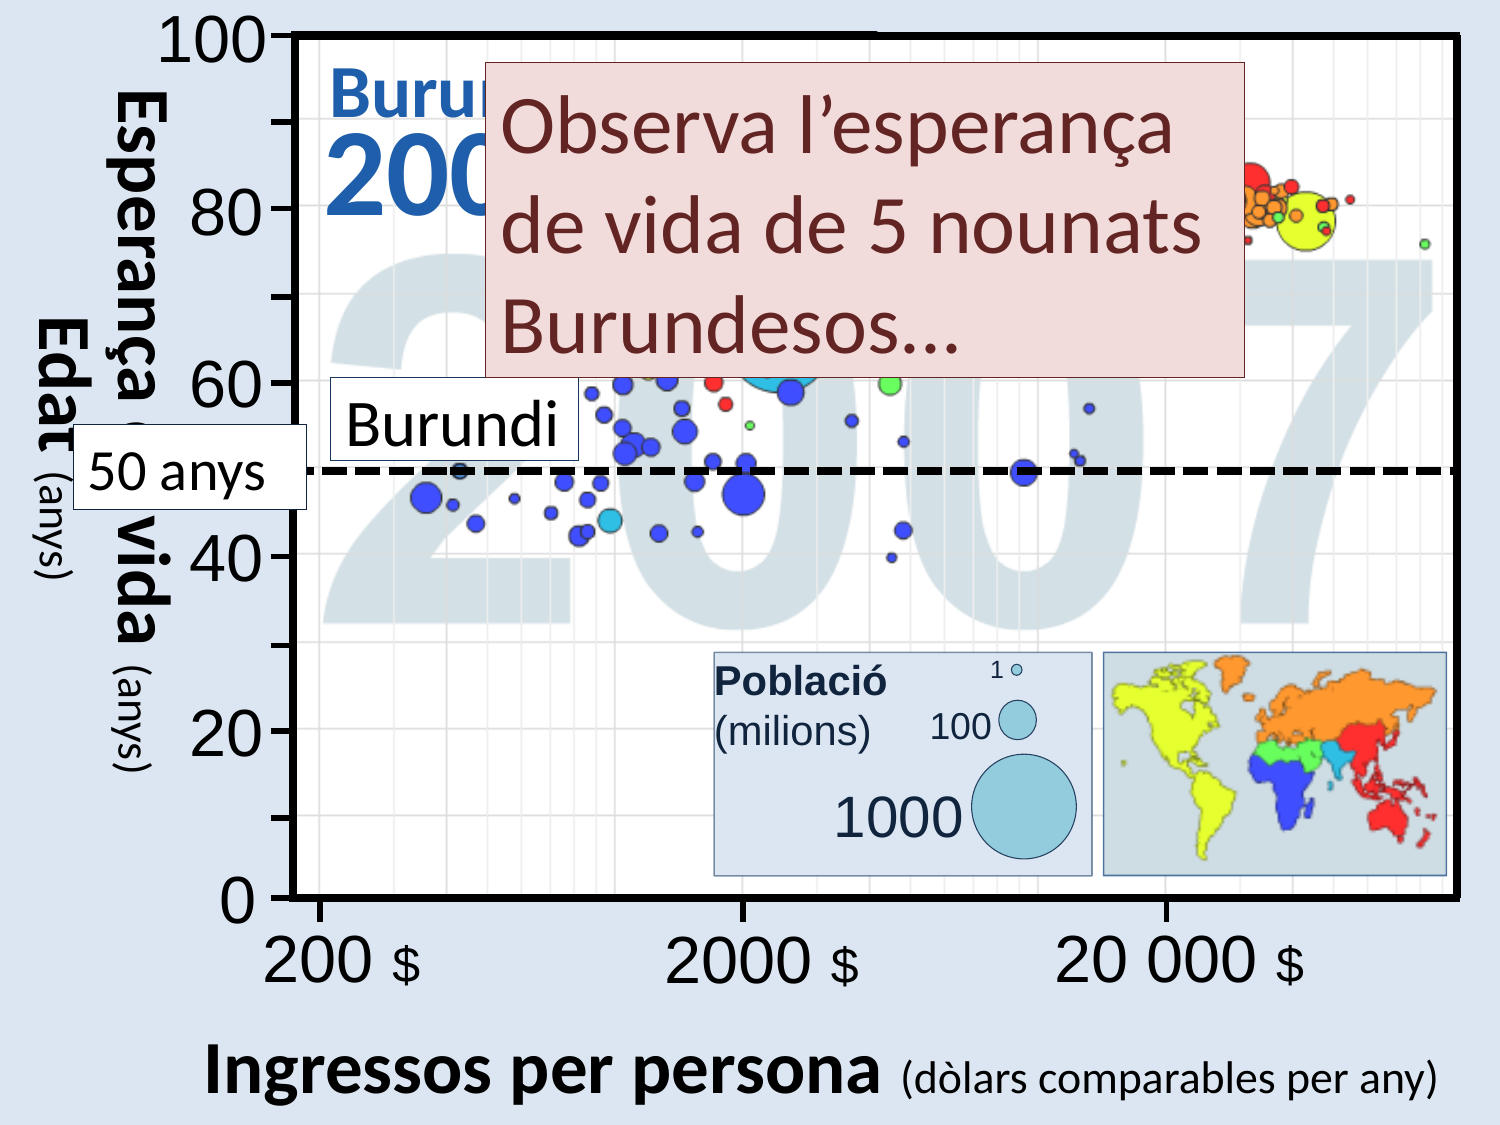

100
80
60
40
20
0
Burundi
Observa l’esperança de vida de 5 nounats Burundesos...
Esperança de vida (anys)
2007
2007
Edat (anys)
Burundi
50 anys
Població
(milions)
1
100
1000
200 $
20 000 $
2000 $
Ingressos per persona (dòlars comparables per any)